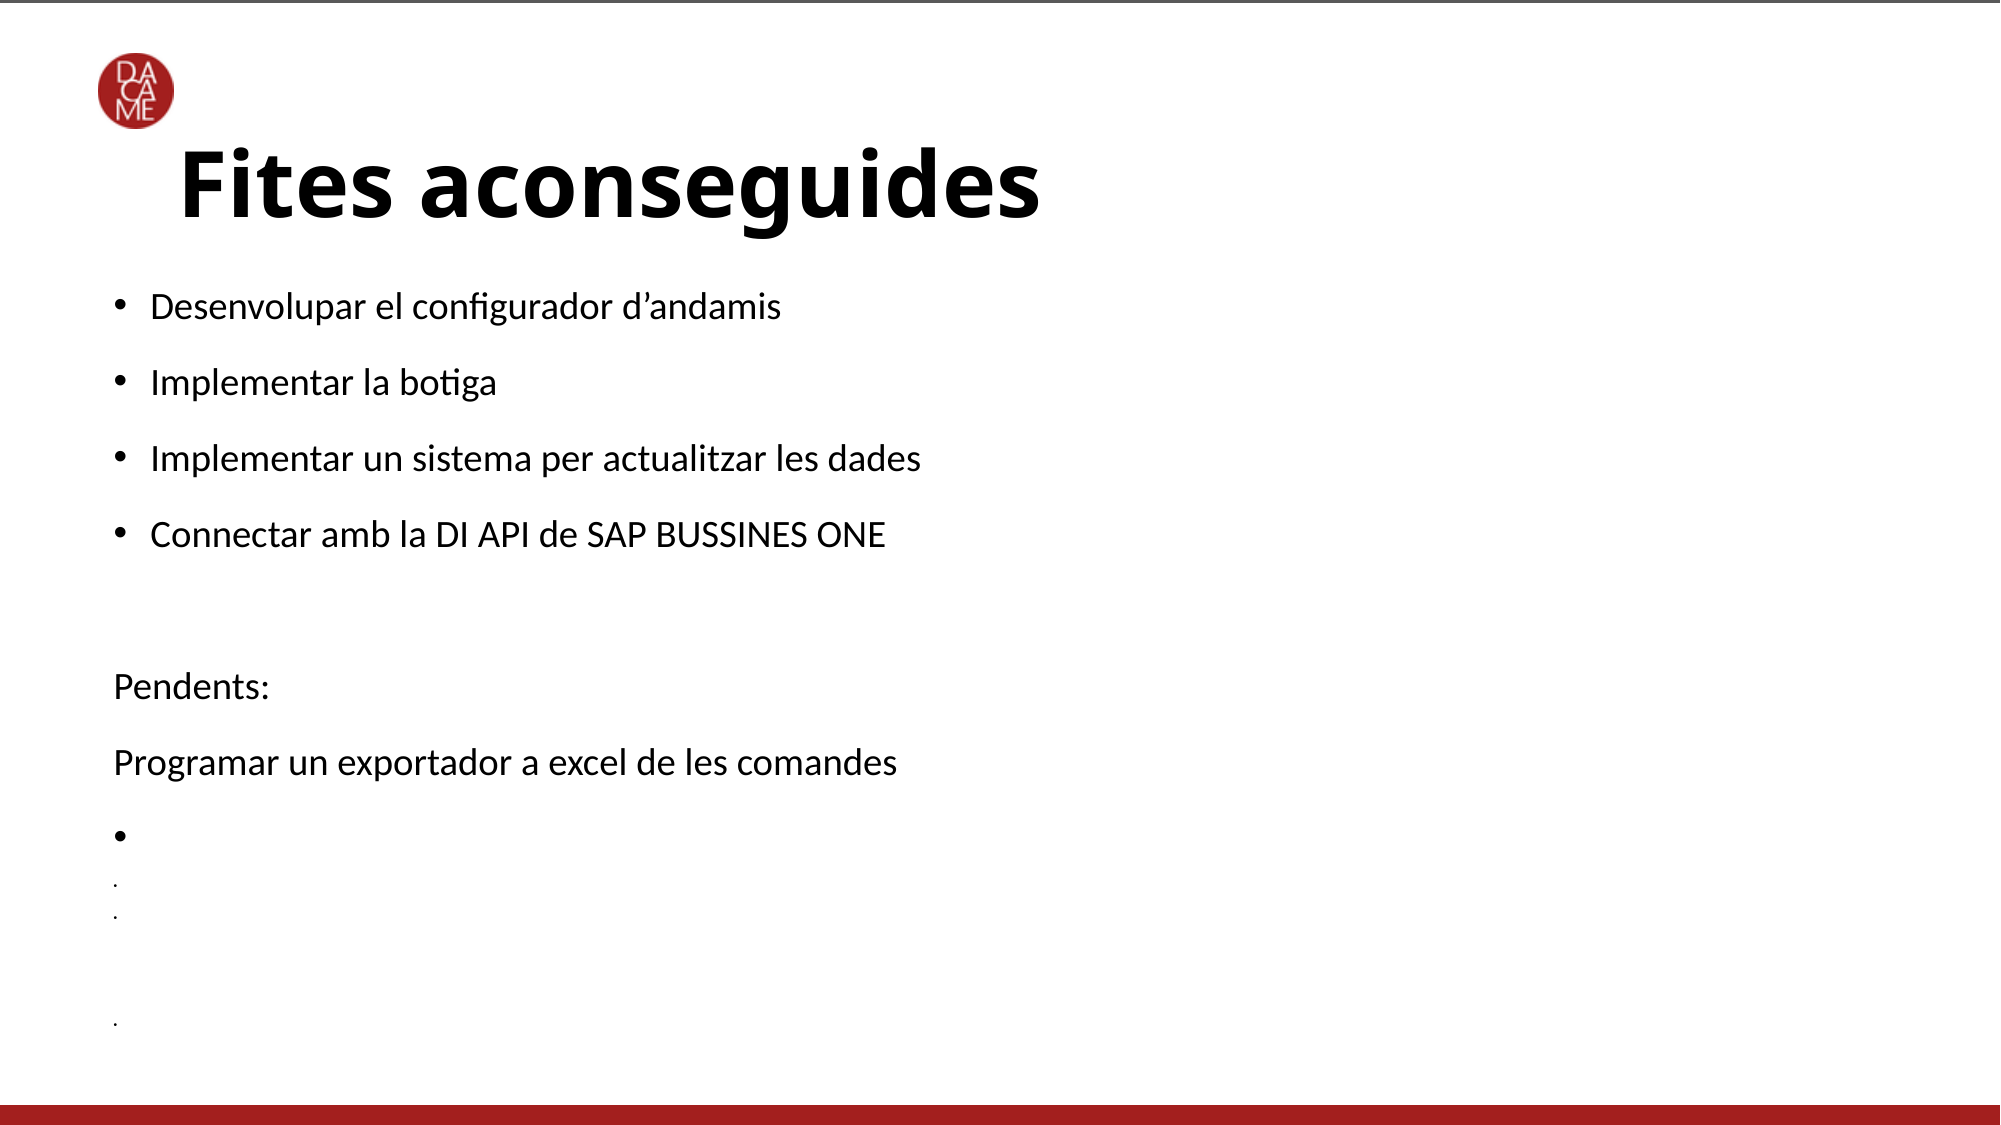

# Fites aconseguides
Desenvolupar el configurador d’andamis
Implementar la botiga
Implementar un sistema per actualitzar les dades
Connectar amb la DI API de SAP BUSSINES ONE
Pendents:
Programar un exportador a excel de les comandes